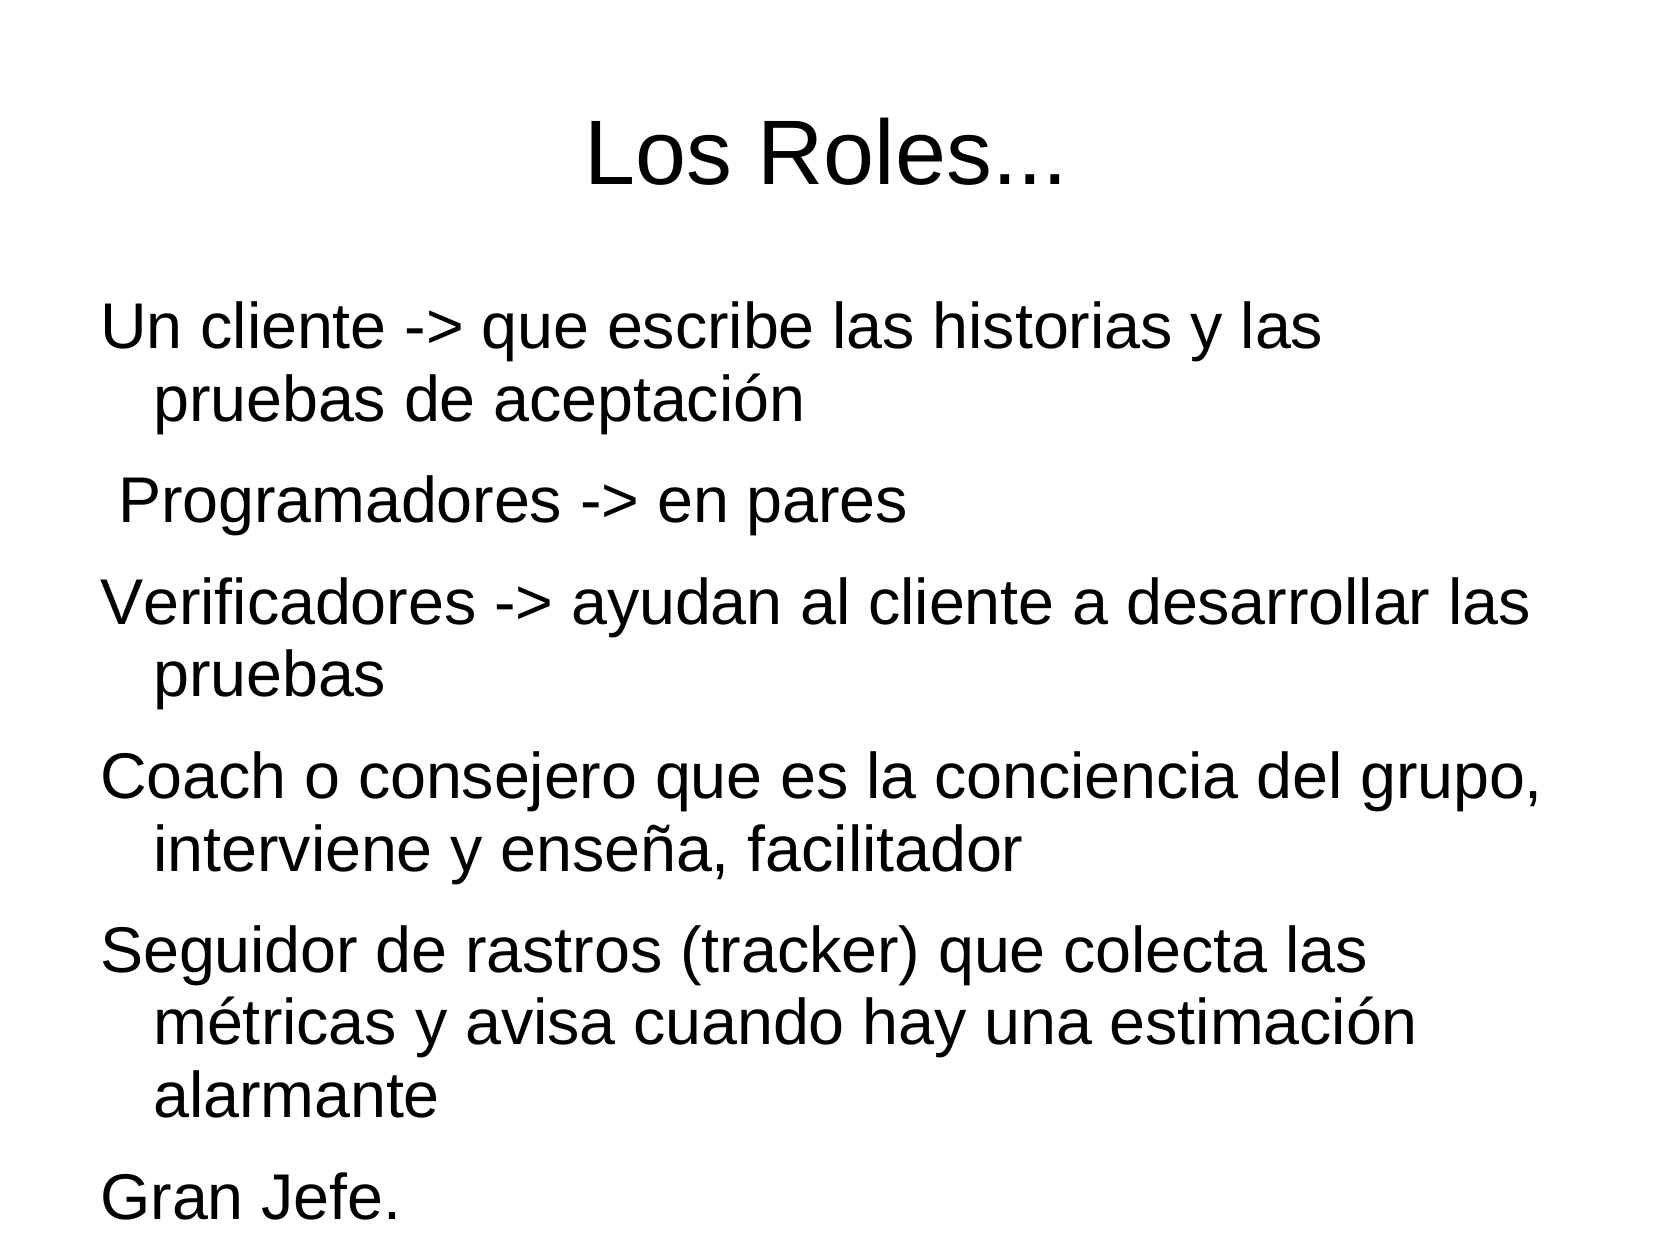

# Los Roles...
Un cliente -> que escribe las historias y las pruebas de aceptación
 Programadores -> en pares
Verificadores -> ayudan al cliente a desarrollar las pruebas
Coach o consejero que es la conciencia del grupo, interviene y enseña, facilitador
Seguidor de rastros (tracker) que colecta las métricas y avisa cuando hay una estimación alarmante
Gran Jefe.